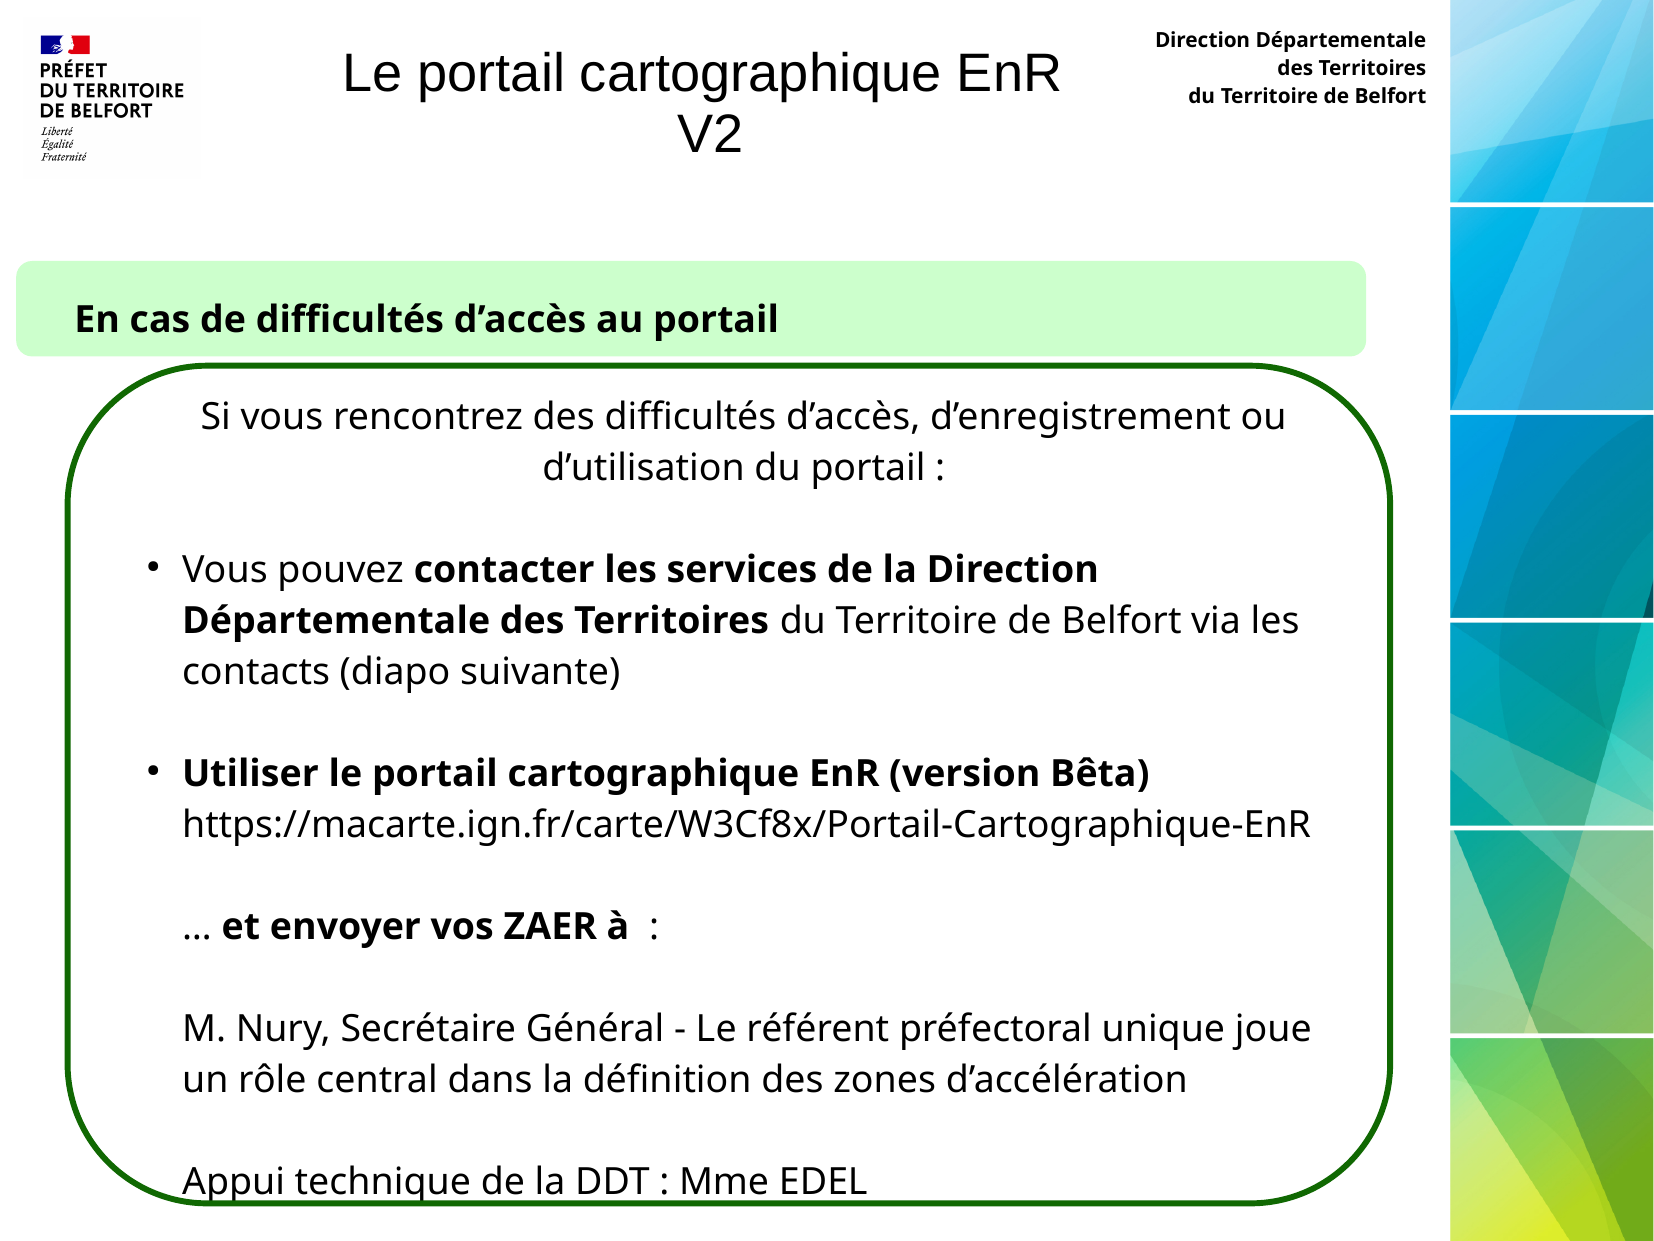

# Le portail cartographique EnR V2
En cas de difficultés d’accès au portail
Si vous rencontrez des difficultés d’accès, d’enregistrement ou d’utilisation du portail :
Vous pouvez contacter les services de la Direction Départementale des Territoires du Territoire de Belfort via les contacts (diapo suivante)
Utiliser le portail cartographique EnR (version Bêta) https://macarte.ign.fr/carte/W3Cf8x/Portail-Cartographique-EnR
… et envoyer vos ZAER à :
M. Nury, Secrétaire Général - Le référent préfectoral unique joue un rôle central dans la définition des zones d’accélération
Appui technique de la DDT : Mme EDEL